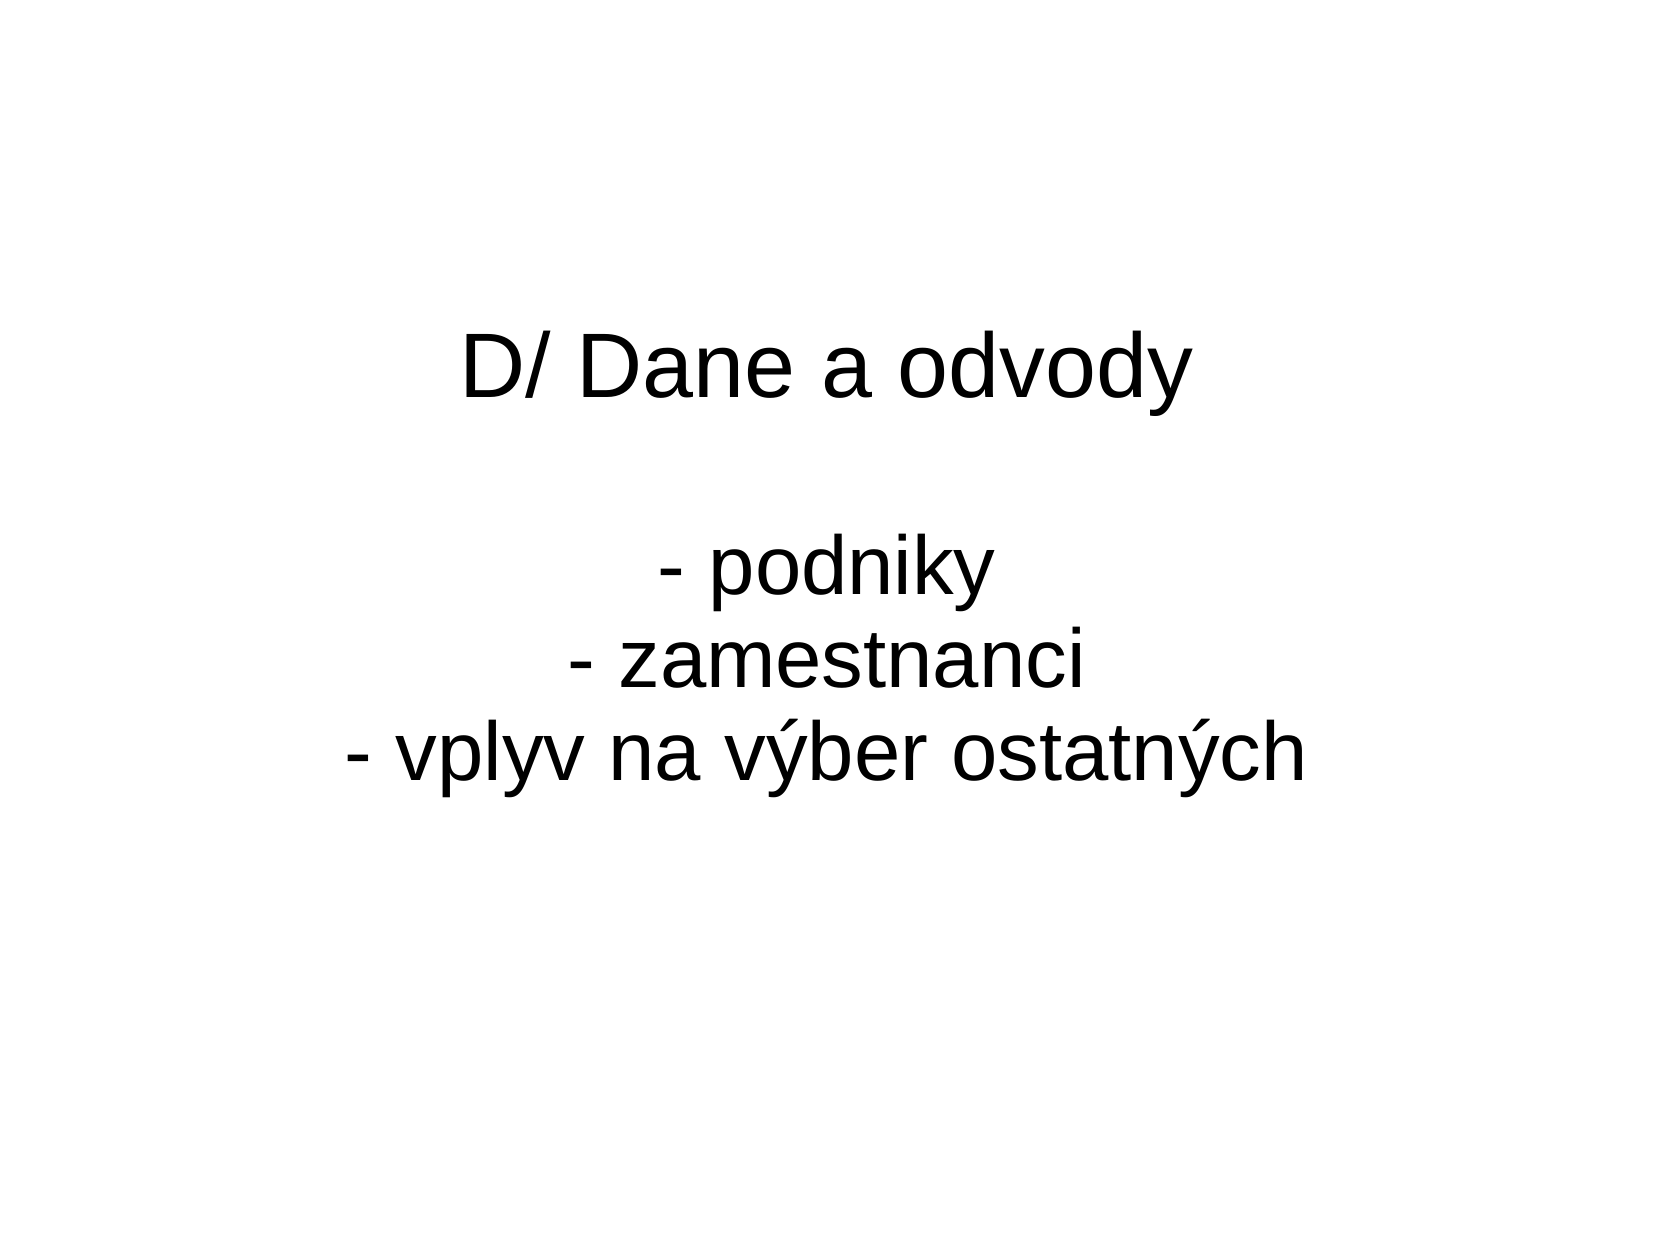

D/ Dane a odvody
- podniky
- zamestnanci
- vplyv na výber ostatných